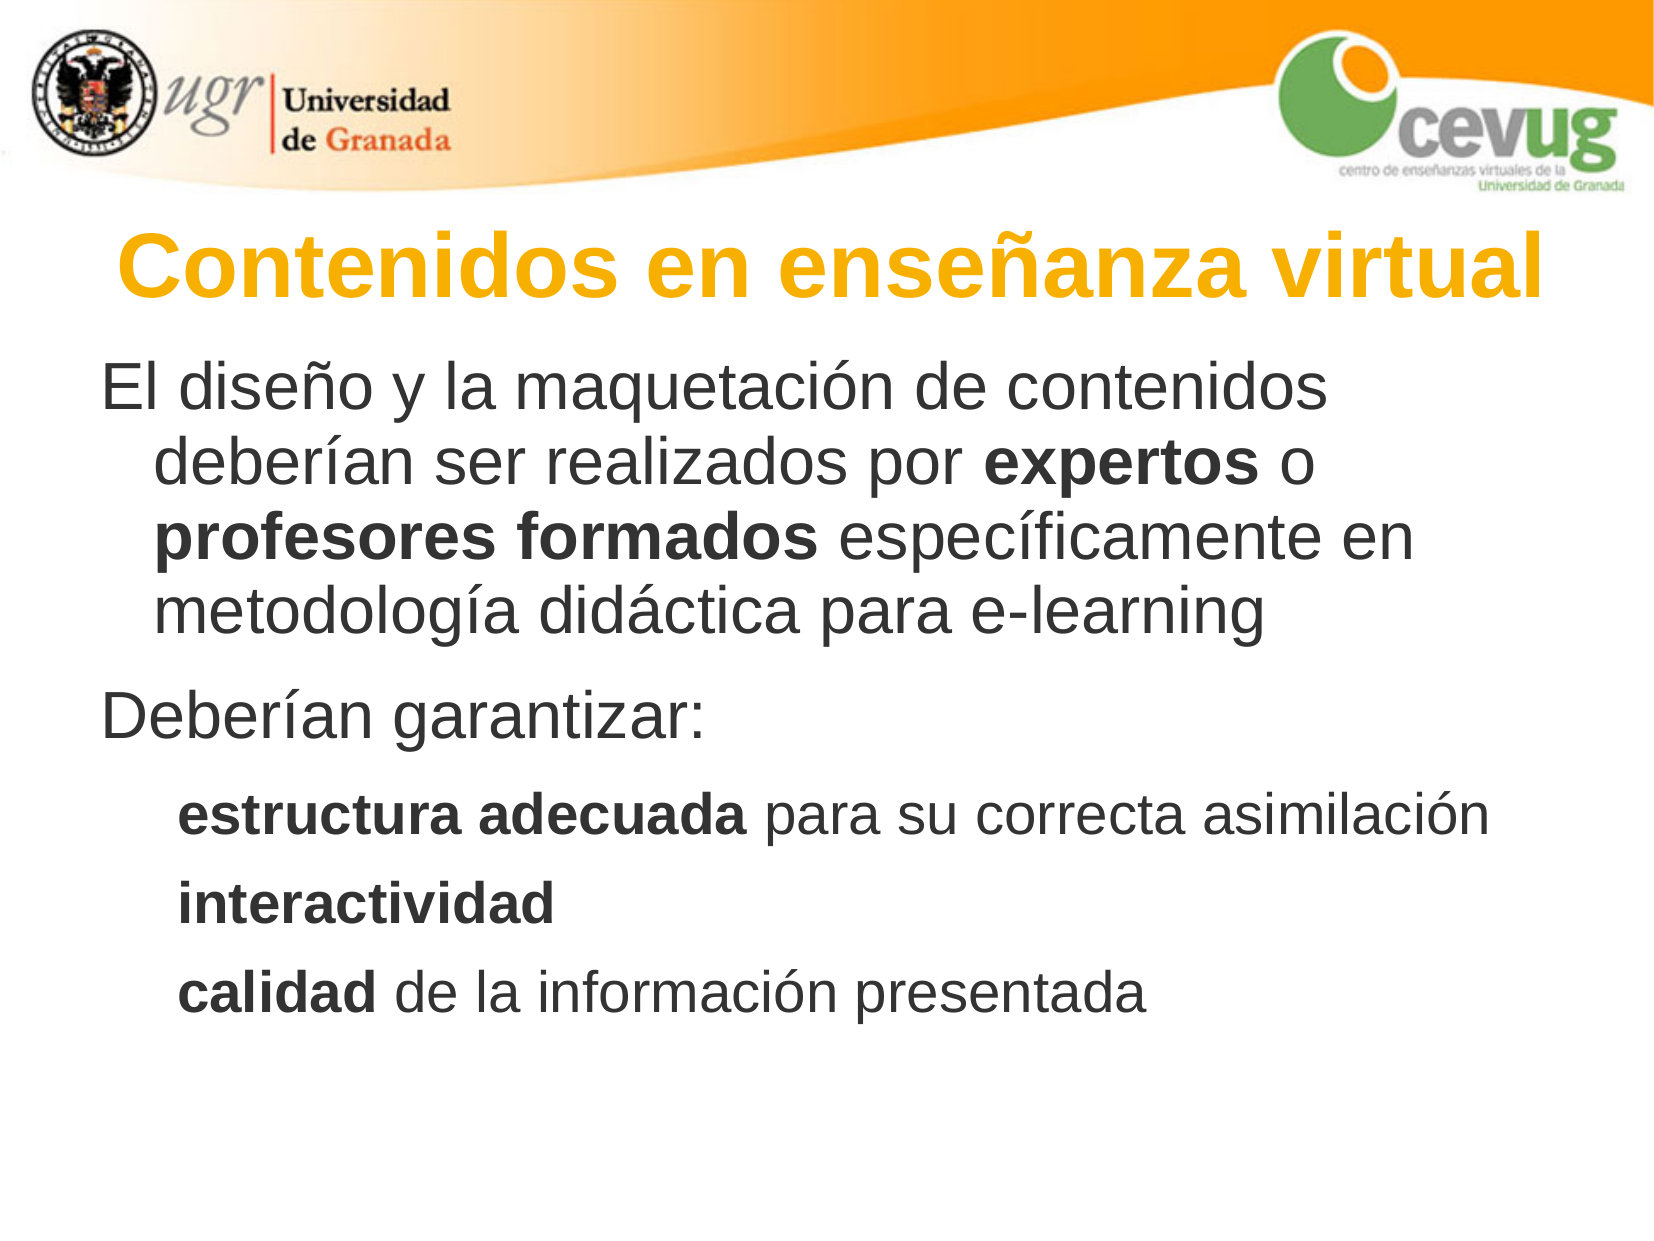

# Contenidos en enseñanza virtual
El diseño y la maquetación de contenidos deberían ser realizados por expertos o profesores formados específicamente en metodología didáctica para e-learning
Deberían garantizar:
estructura adecuada para su correcta asimilación
interactividad
calidad de la información presentada